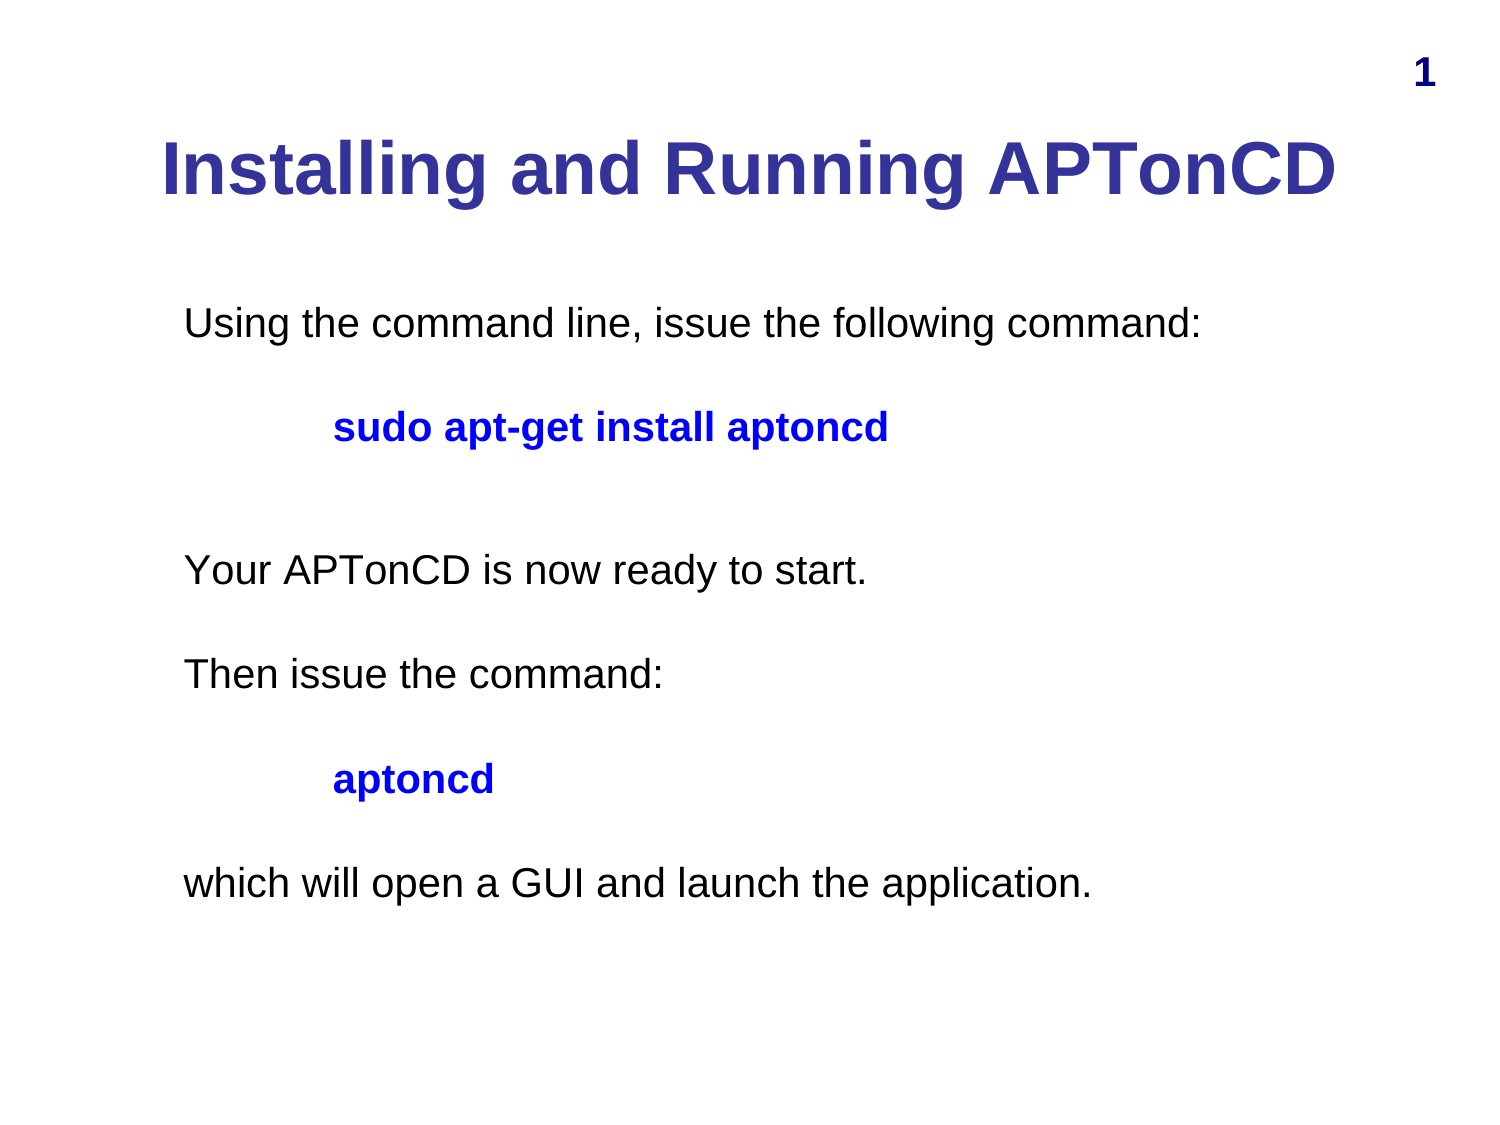

1
# Installing and Running APTonCD
Using the command line, issue the following command:
 sudo apt-get install aptoncd
Your APTonCD is now ready to start.
Then issue the command:
 aptoncd
which will open a GUI and launch the application.